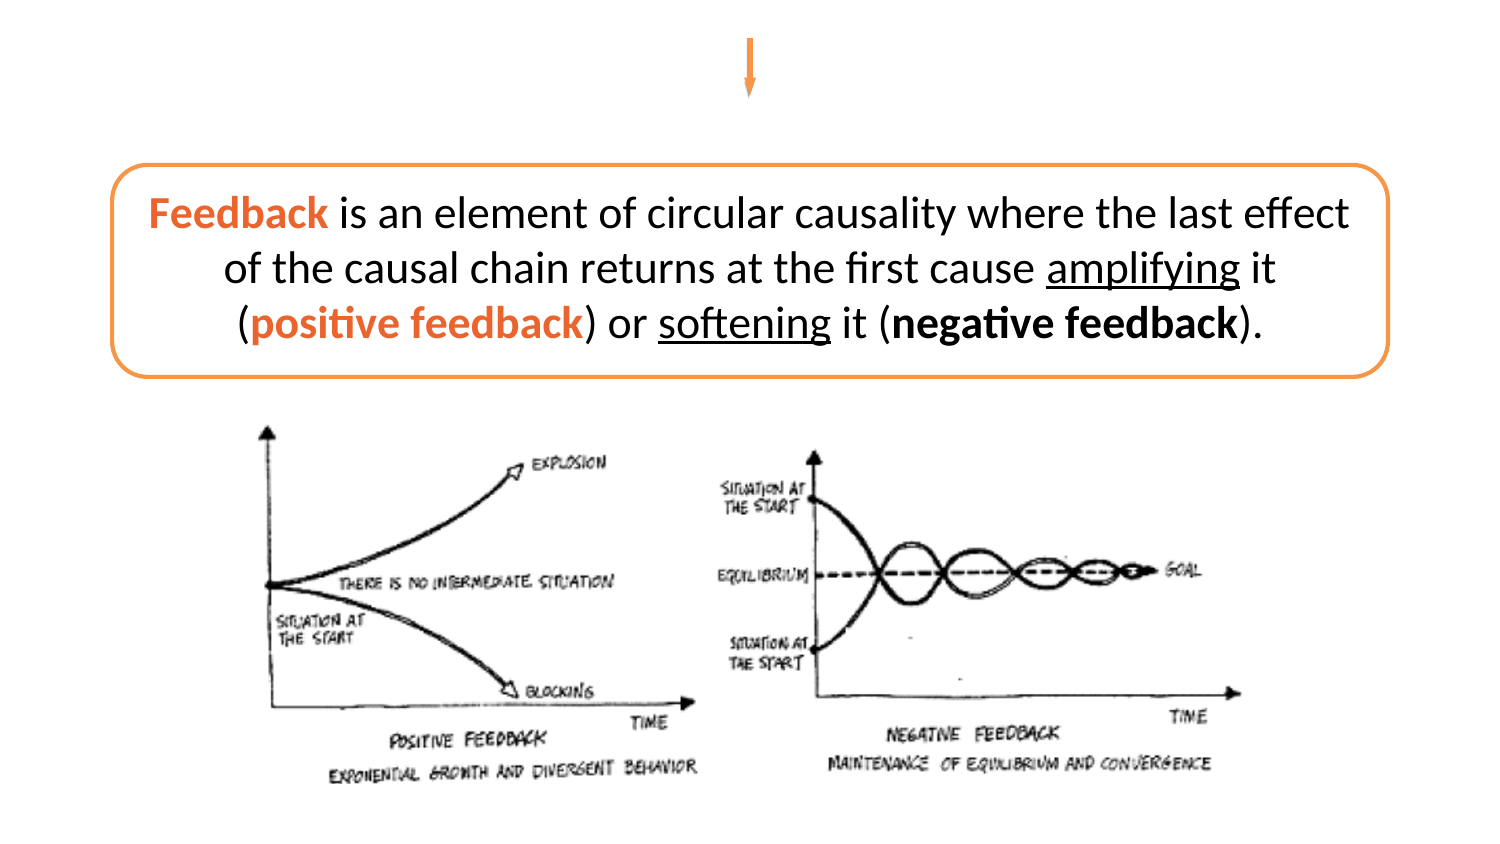

Feedback is an element of circular causality where the last effect of the causal chain returns at the first cause amplifying it (positive feedback) or softening it (negative feedback).